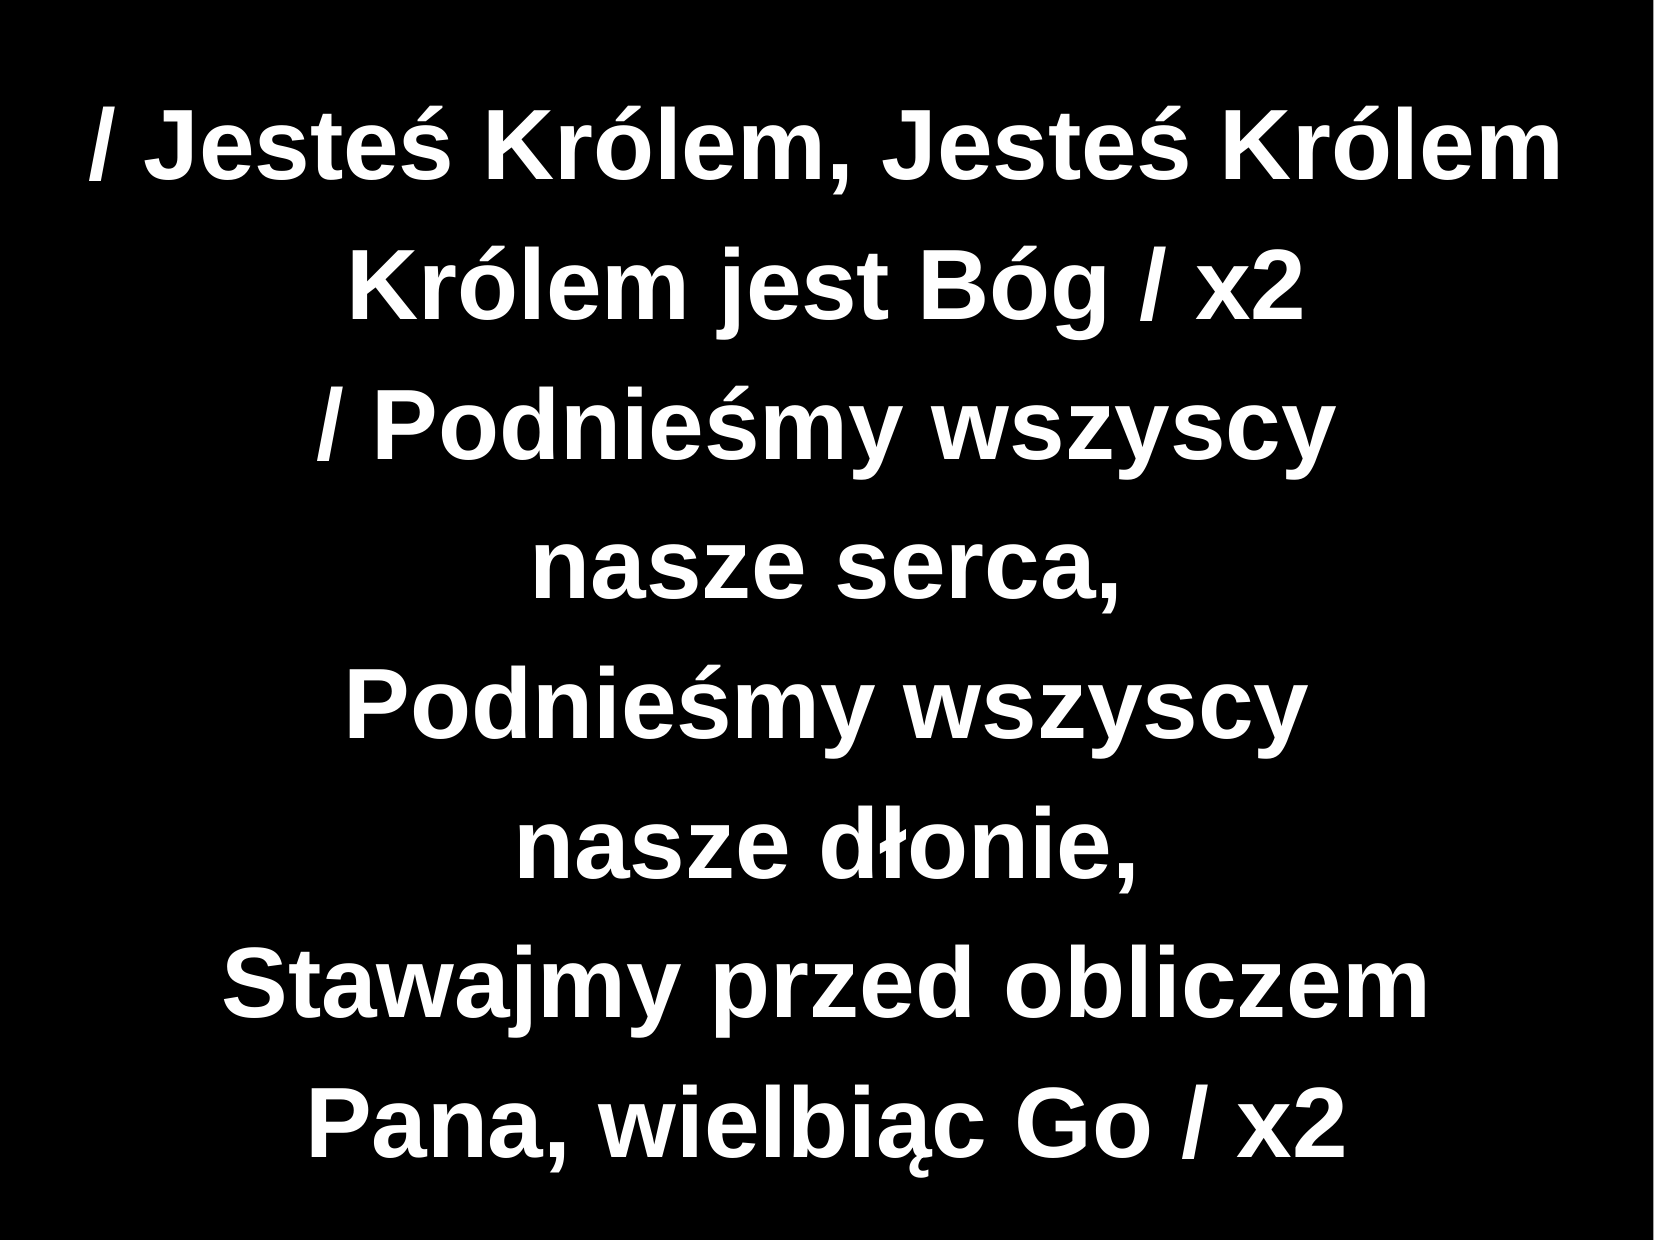

# / Jesteś Królem, Jesteś Królem
Królem jest Bóg / x2
/ Podnieśmy wszyscy
nasze serca,
Podnieśmy wszyscy
nasze dłonie,
Stawajmy przed obliczem
Pana, wielbiąc Go / x2